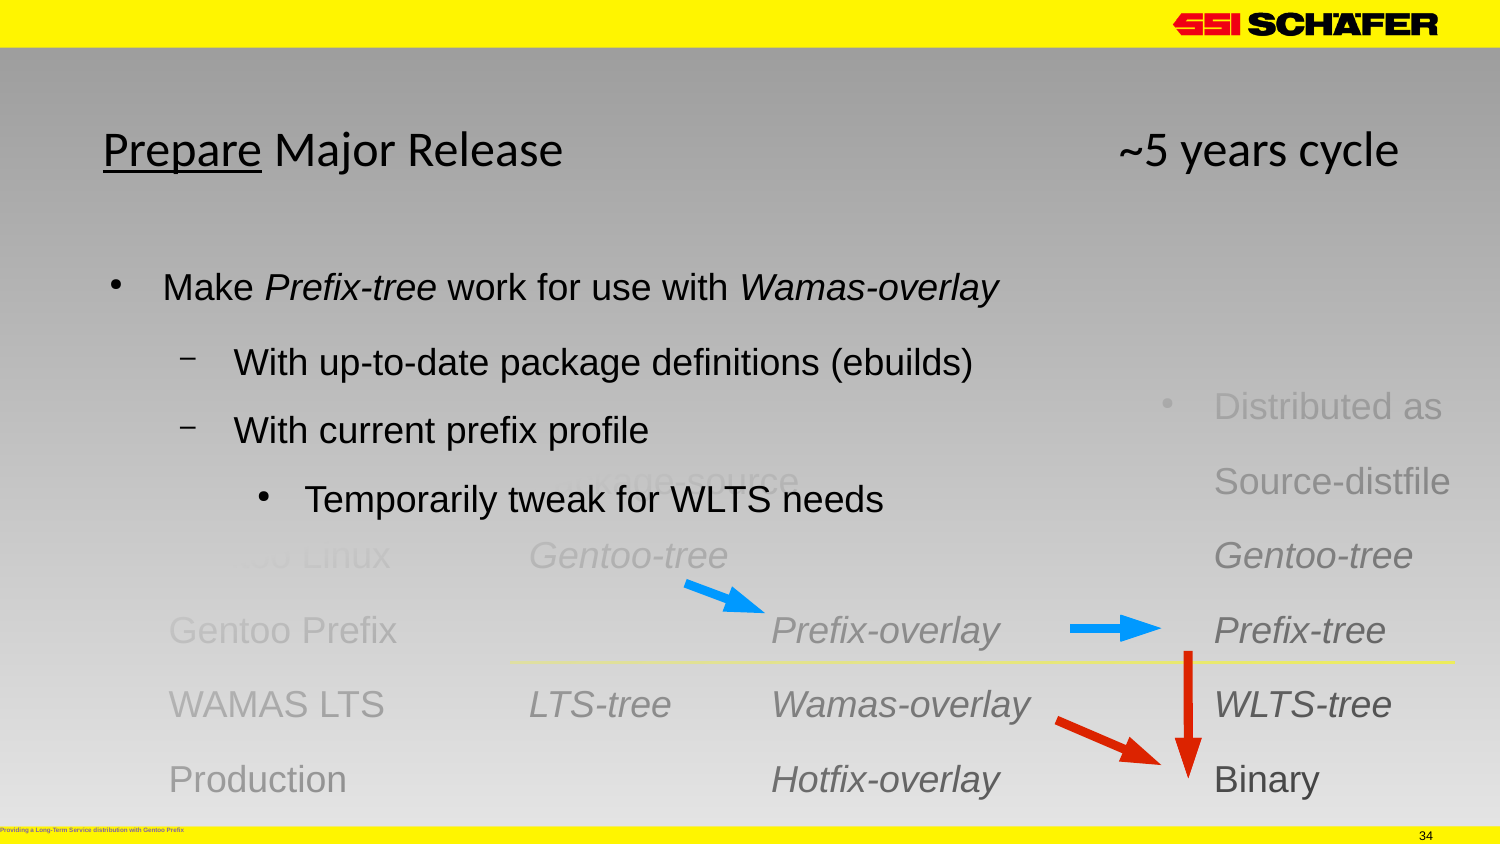

Providing a Long-Term Service distribution with Gentoo Prefix
 Prepare Major Release
~5 years cycle
Make Prefix-tree work for use with Wamas-overlay
With up-to-date package definitions (ebuilds)
With current prefix profile
Temporarily tweak for WLTS needs
# Responsibility
Upstream
Gentoo Linux
Gentoo Prefix
WAMAS LTS
Production
Package-source
Gentoo-tree
LTS-tree
Prefix-overlay
Wamas-overlay
Hotfix-overlay
Distributed as
Source-distfile
Gentoo-tree
Prefix-tree
WLTS-tree
Binary
© 2015 SSI Schäfer